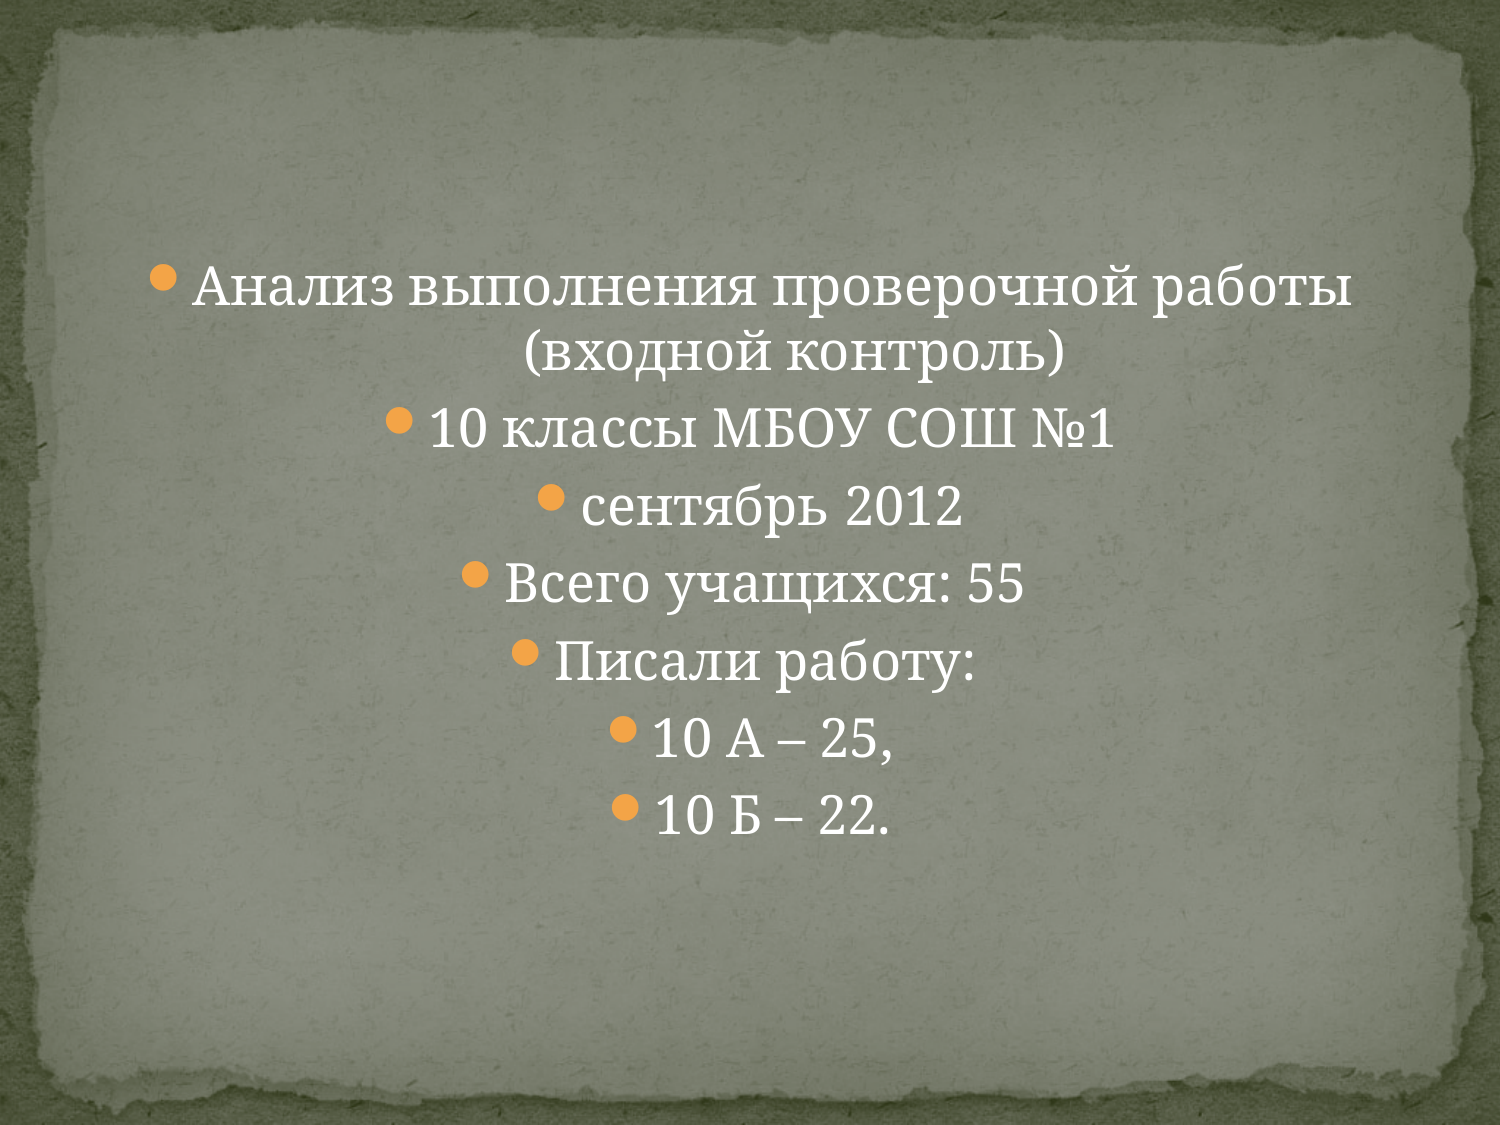

# Анализ выполнения проверочной работы (входной контроль)
10 классы МБОУ СОШ №1
сентябрь 2012
Всего учащихся: 55
Писали работу:
10 А – 25,
10 Б – 22.